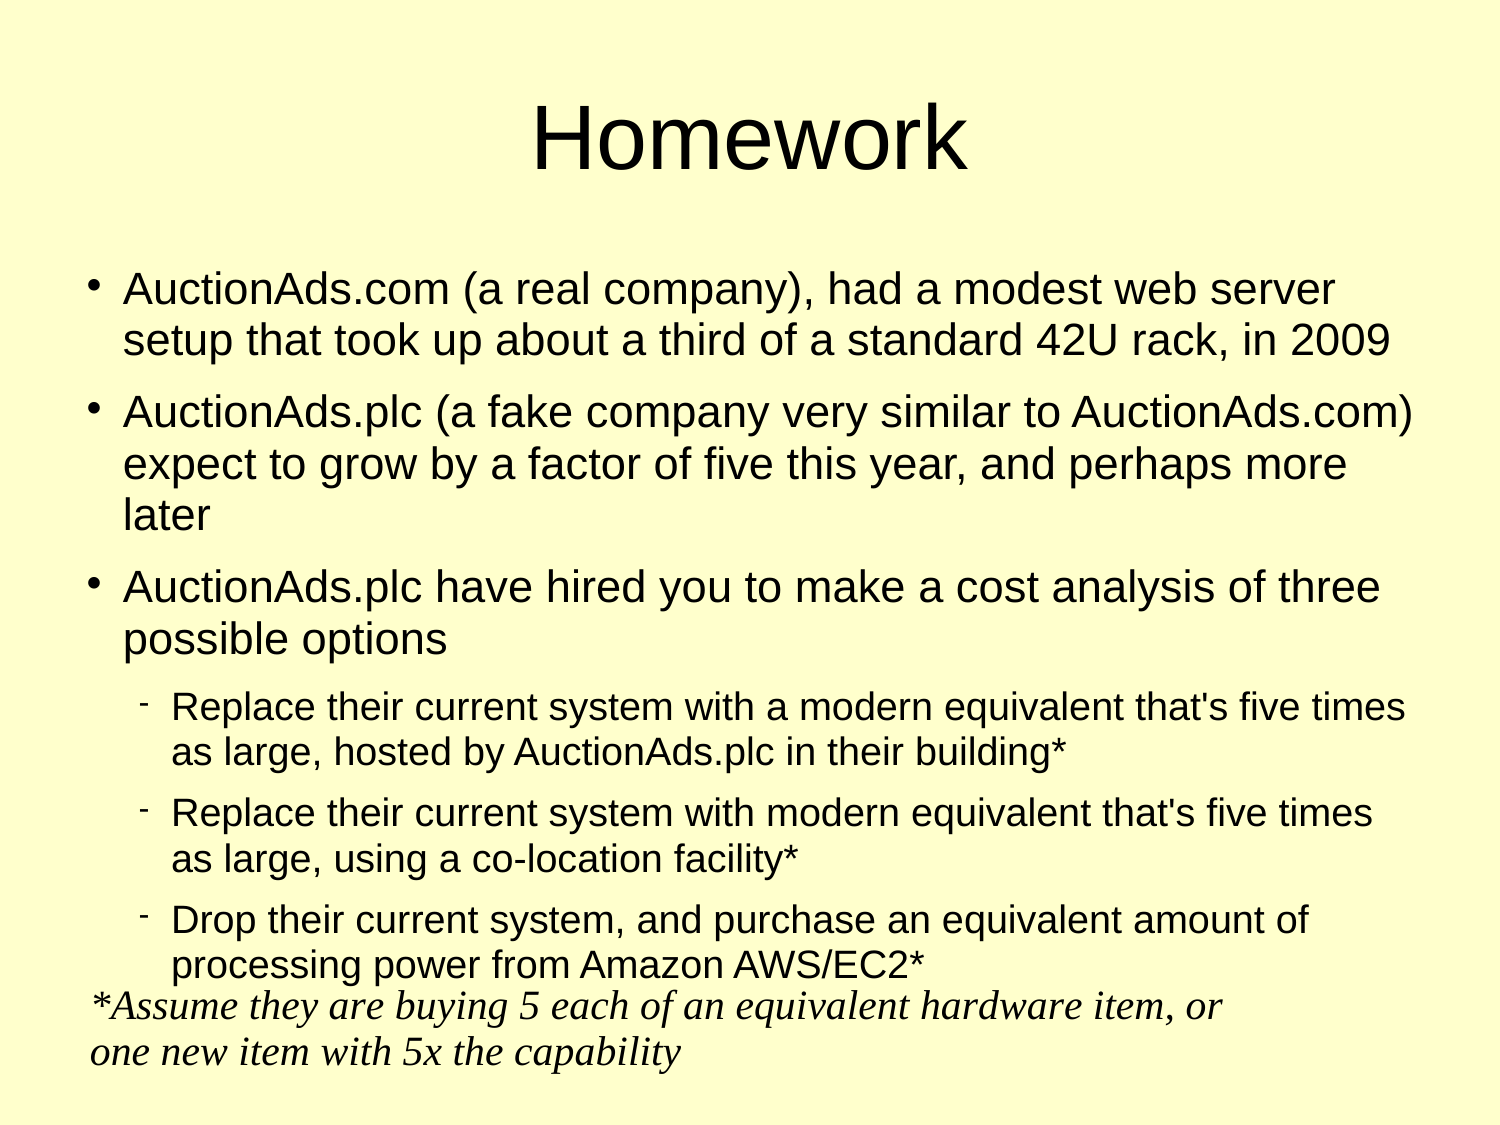

# Homework
AuctionAds.com (a real company), had a modest web server setup that took up about a third of a standard 42U rack, in 2009
AuctionAds.plc (a fake company very similar to AuctionAds.com) expect to grow by a factor of five this year, and perhaps more later
AuctionAds.plc have hired you to make a cost analysis of three possible options
Replace their current system with a modern equivalent that's five times as large, hosted by AuctionAds.plc in their building*
Replace their current system with modern equivalent that's five times as large, using a co-location facility*
Drop their current system, and purchase an equivalent amount of processing power from Amazon AWS/EC2*
*Assume they are buying 5 each of an equivalent hardware item, or one new item with 5x the capability